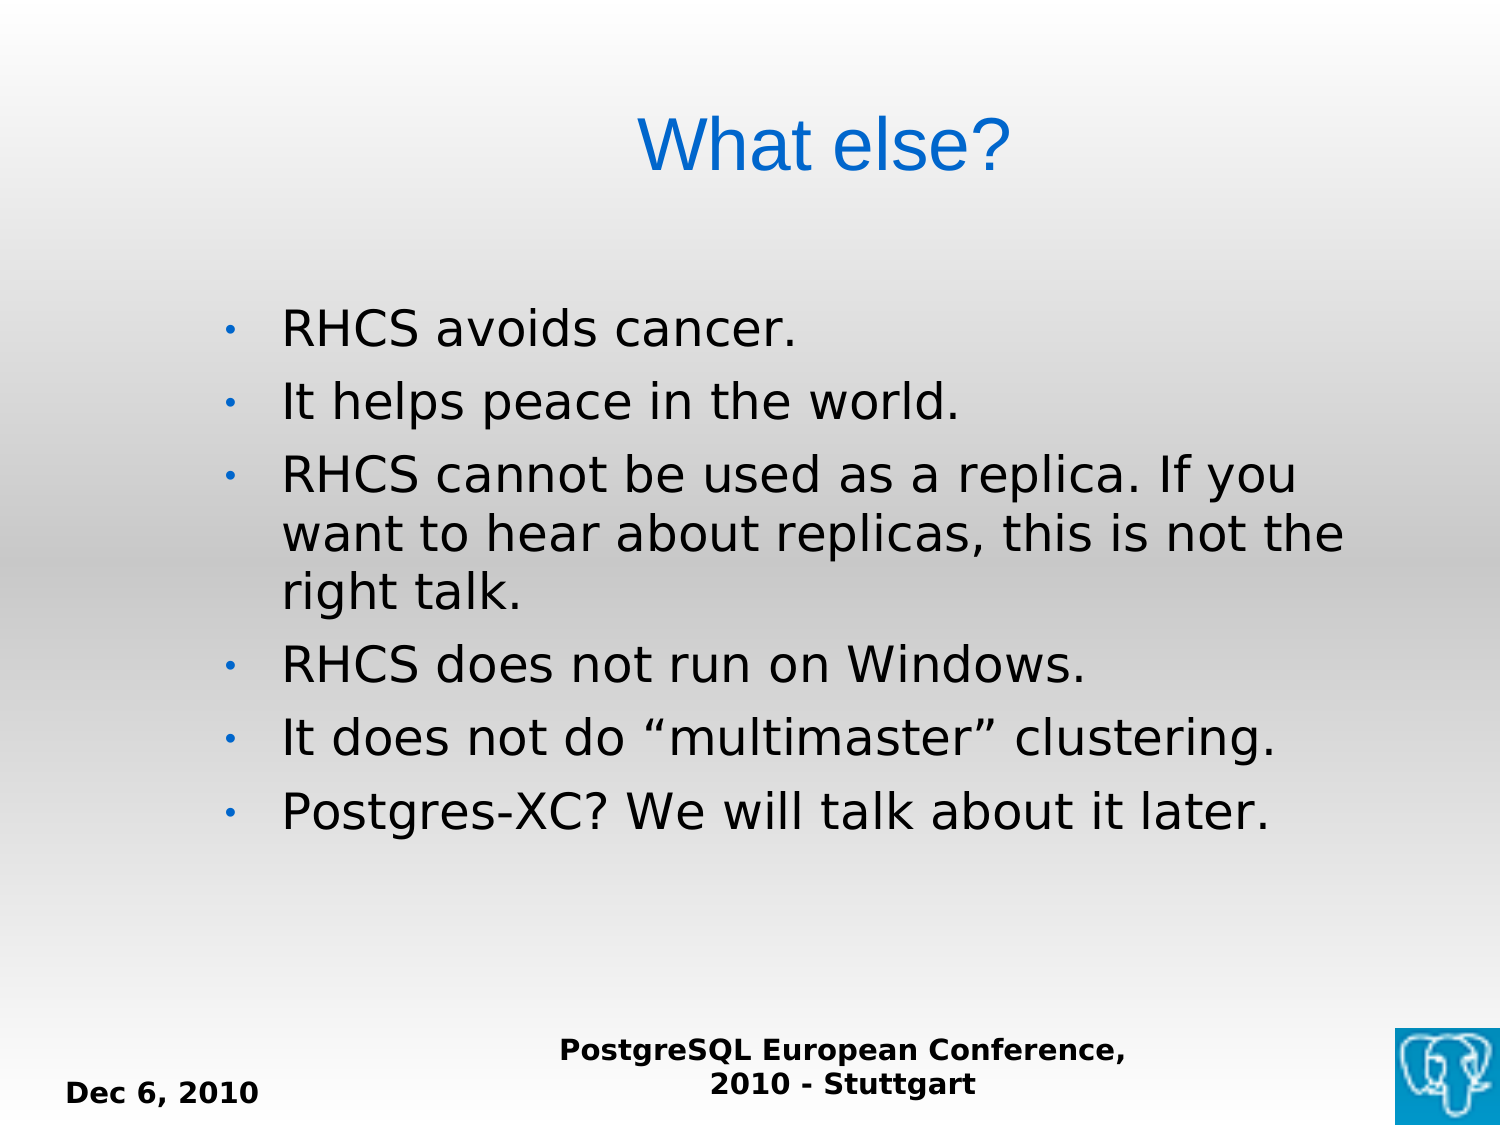

# What else?
RHCS avoids cancer.
It helps peace in the world.
RHCS cannot be used as a replica. If you want to hear about replicas, this is not the right talk.
RHCS does not run on Windows.
It does not do “multimaster” clustering.
Postgres-XC? We will talk about it later.